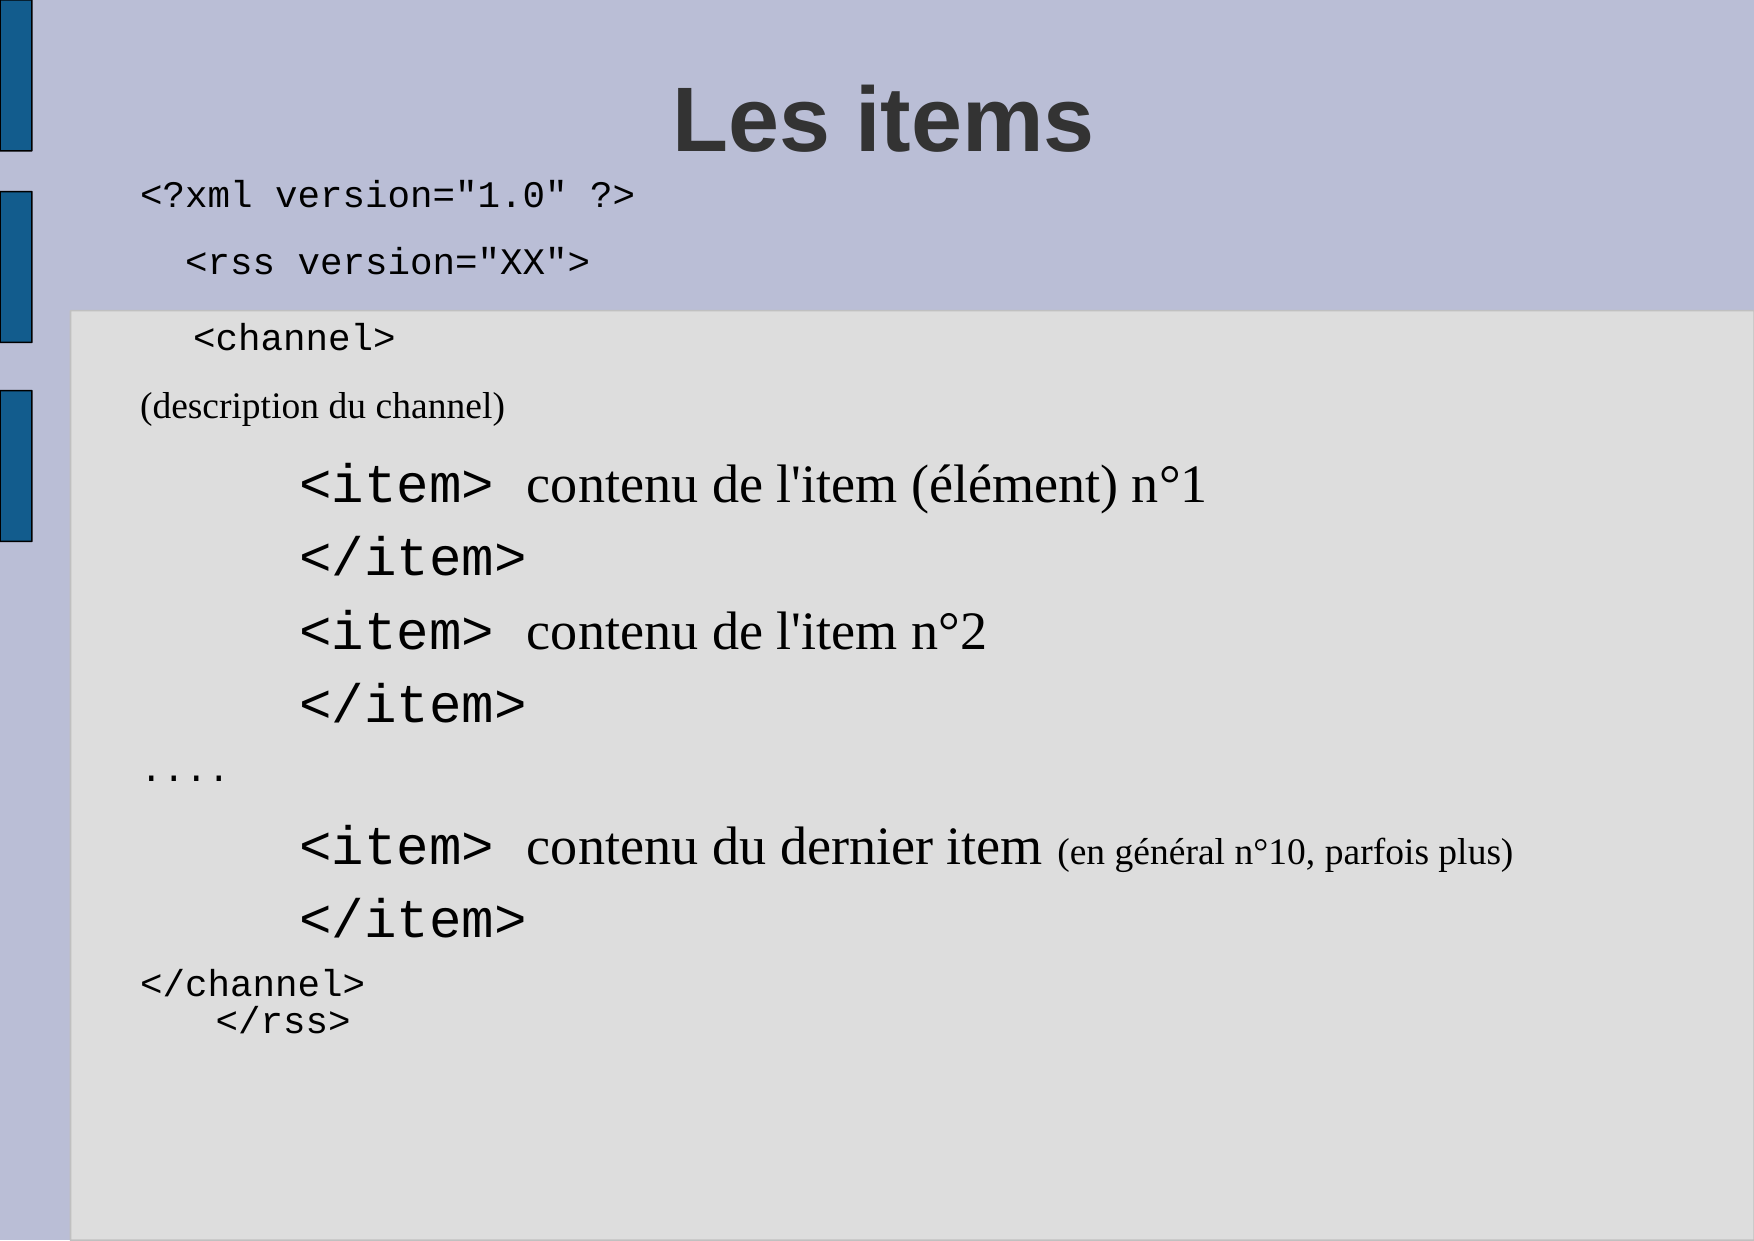

# Les items
<?xml version="1.0" ?>
 <rss version="XX">
<channel>
(description du channel)
<item> contenu de l'item (élément) n°1
</item>
<item> contenu de l'item n°2
</item>
....
<item> contenu du dernier item (en général n°10, parfois plus)
</item>
</channel>
 </rss>